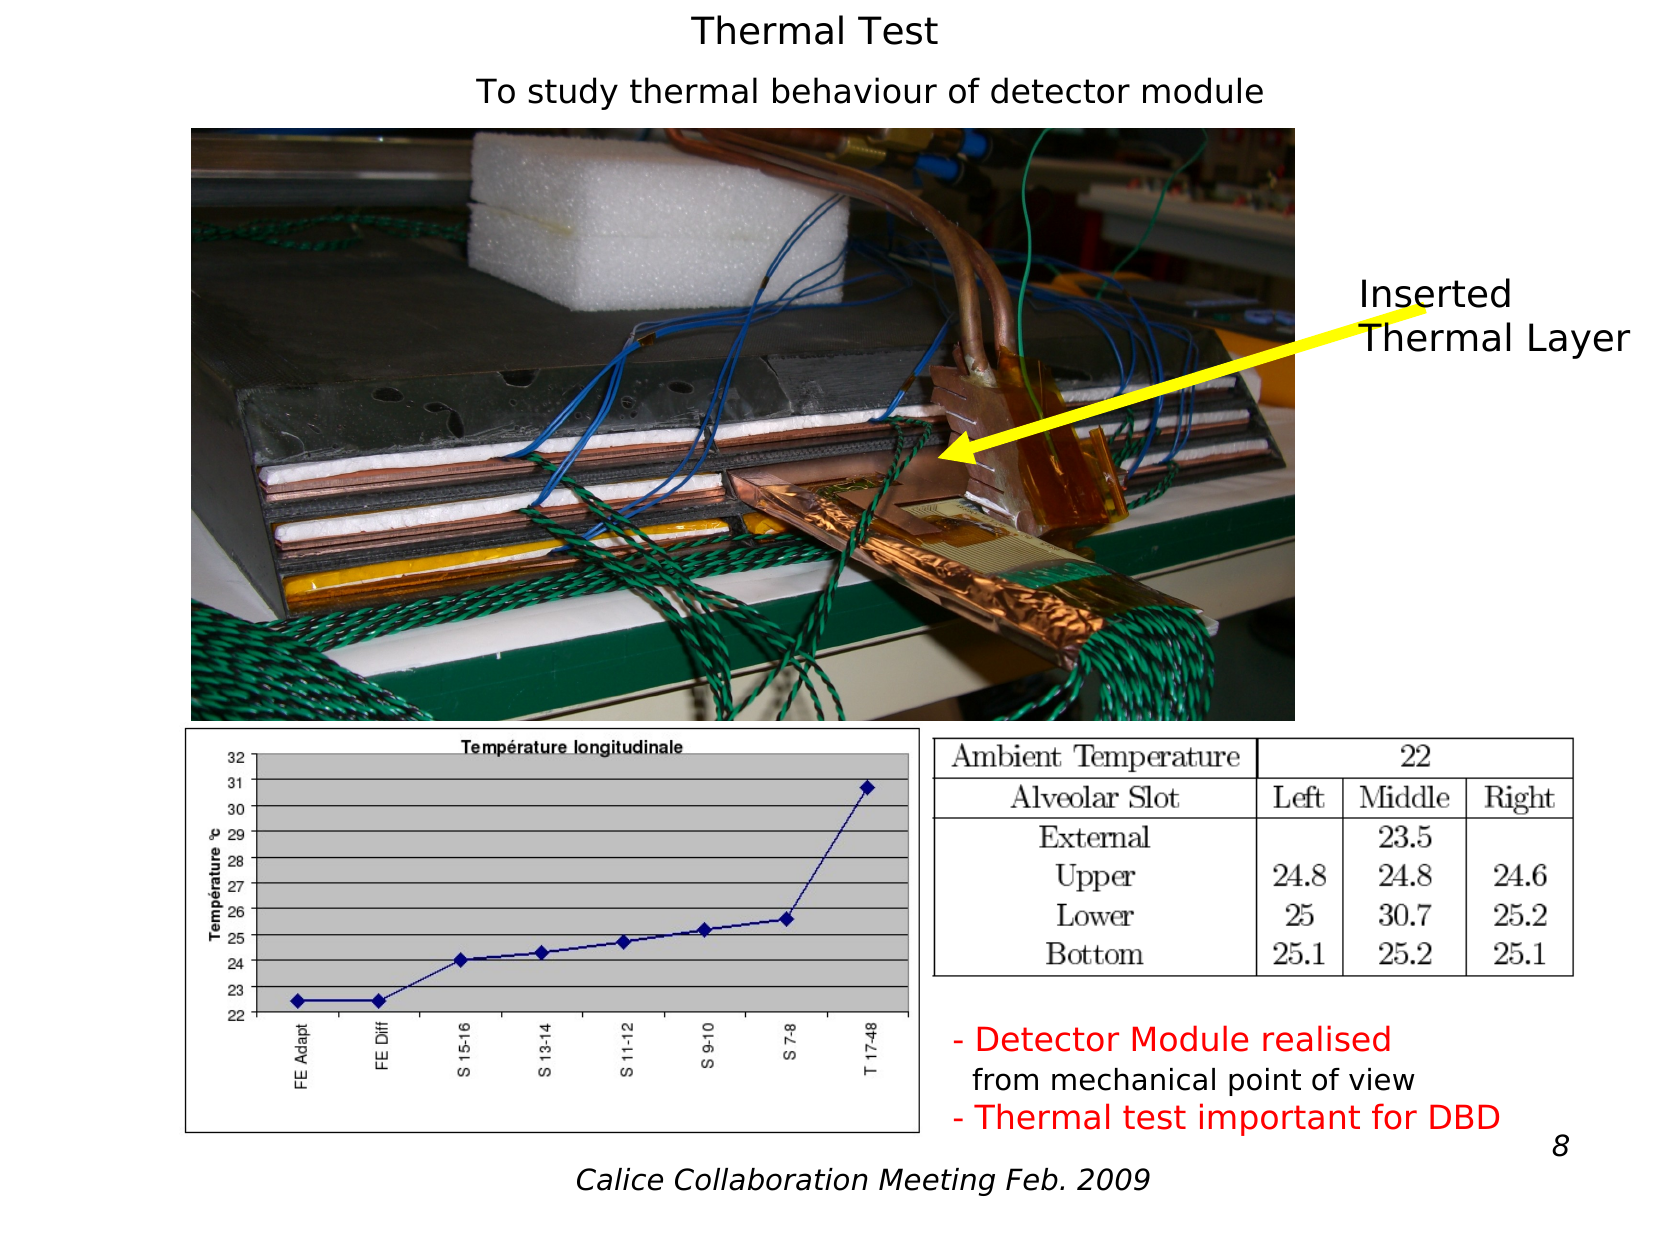

Thermal Test
To study thermal behaviour of detector module
Inserted
Thermal Layer
- Detector Module realised
 from mechanical point of view
- Thermal test important for DBD
Comite d'evaluation
8